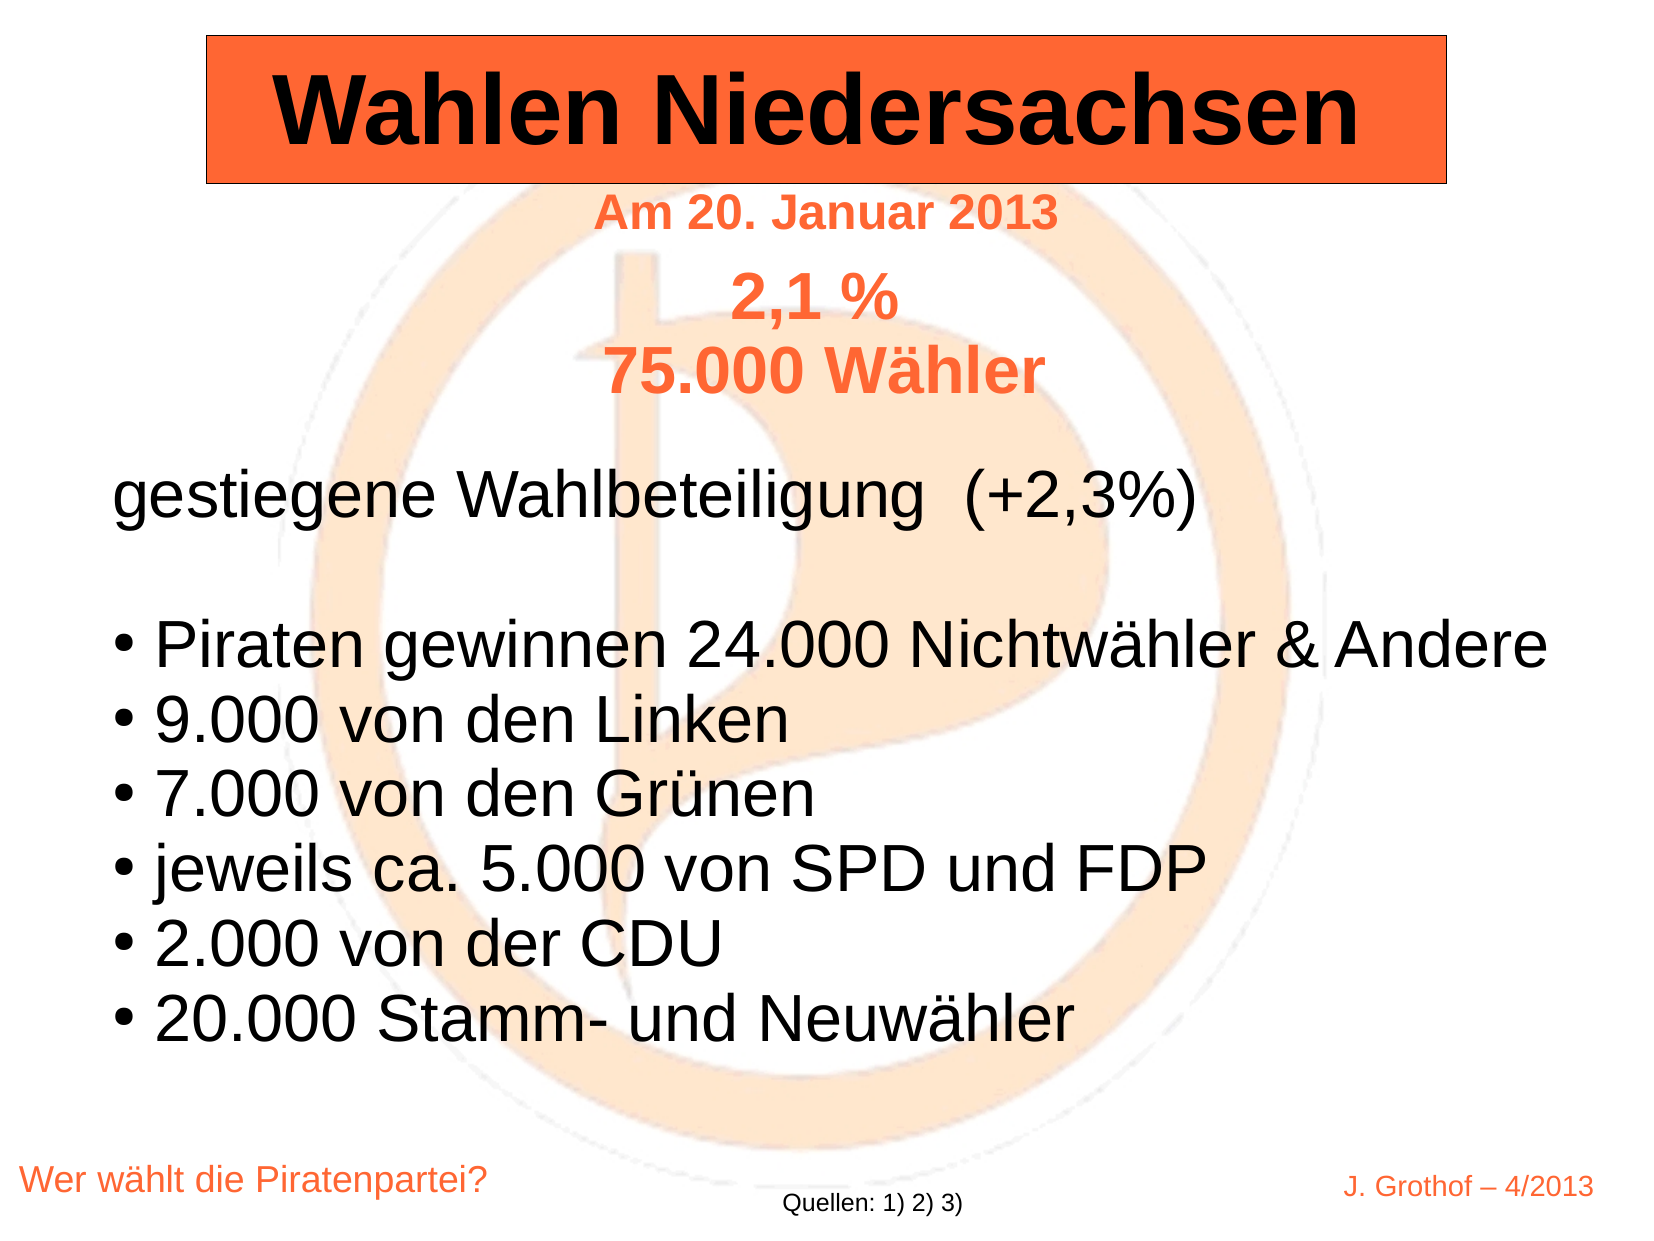

Wahlen Niedersachsen
Am 20. Januar 2013
2,1 %
75.000 Wähler
gestiegene Wahlbeteiligung (+2,3%)
 Piraten gewinnen 24.000 Nichtwähler & Andere
 9.000 von den Linken
 7.000 von den Grünen
 jeweils ca. 5.000 von SPD und FDP
 2.000 von der CDU
 20.000 Stamm- und Neuwähler
Wer wählt die Piratenpartei?
Quellen: 1) 2) 3)